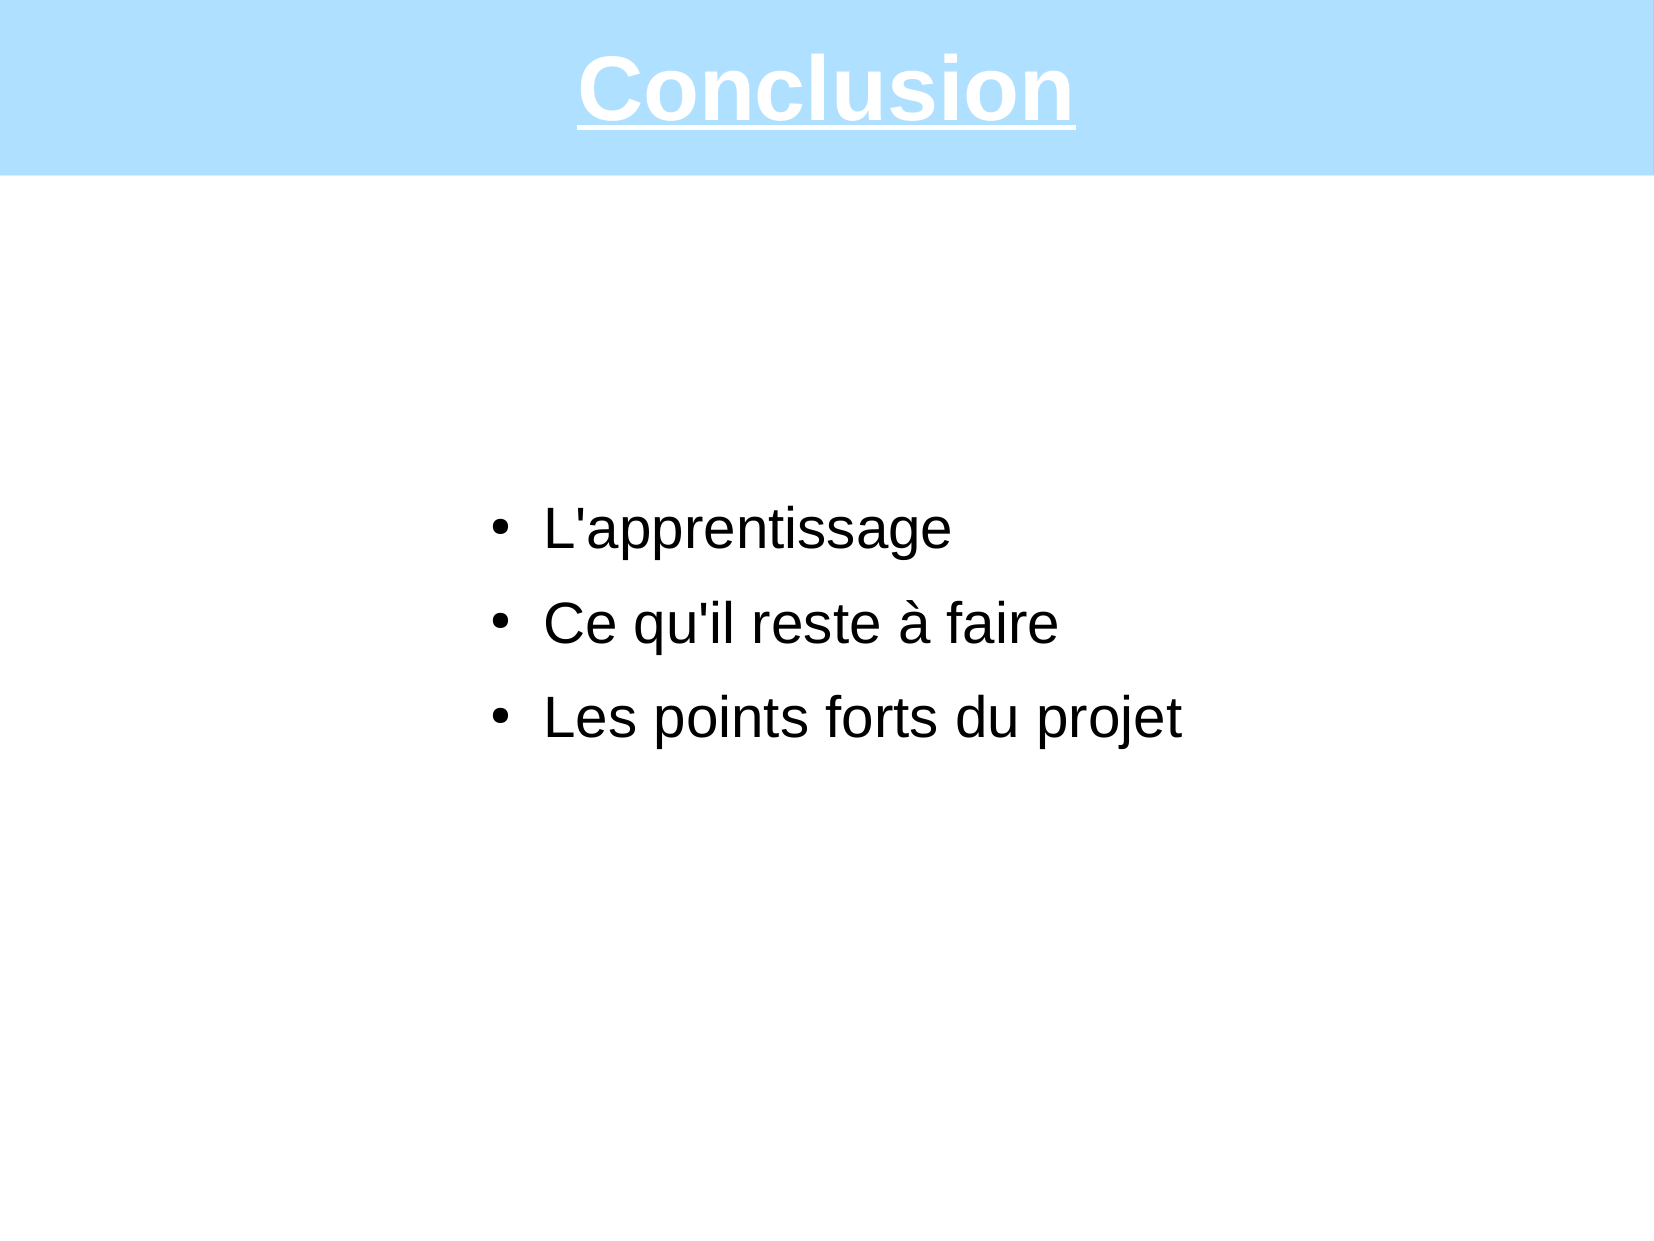

Conclusion
# L'apprentissage
Ce qu'il reste à faire
Les points forts du projet